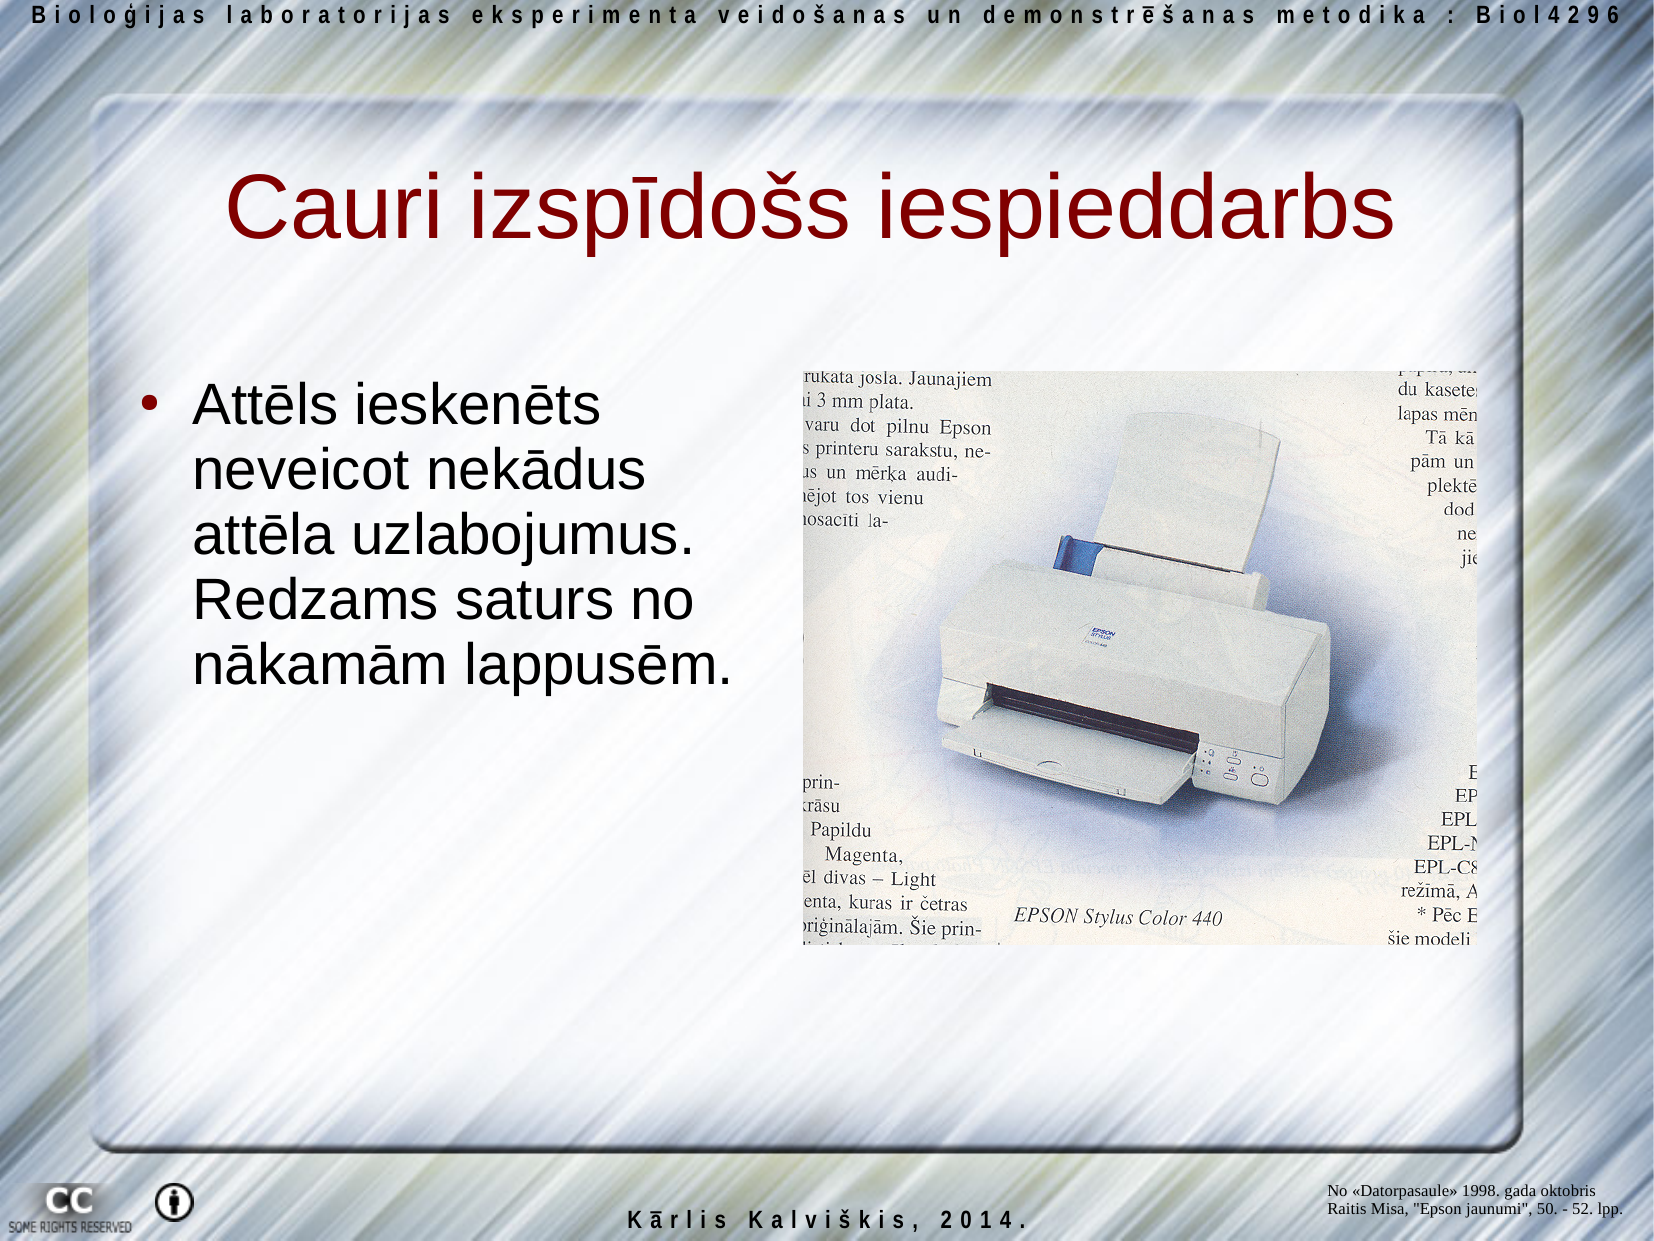

# Cauri izspīdošs iespieddarbs
Attēls ieskenēts neveicot nekādus attēla uzlabojumus. Redzams saturs no nākamām lappusēm.
No «Datorpasaule» 1998. gada oktobris
Raitis Misa, "Epson jaunumi", 50. - 52. lpp.